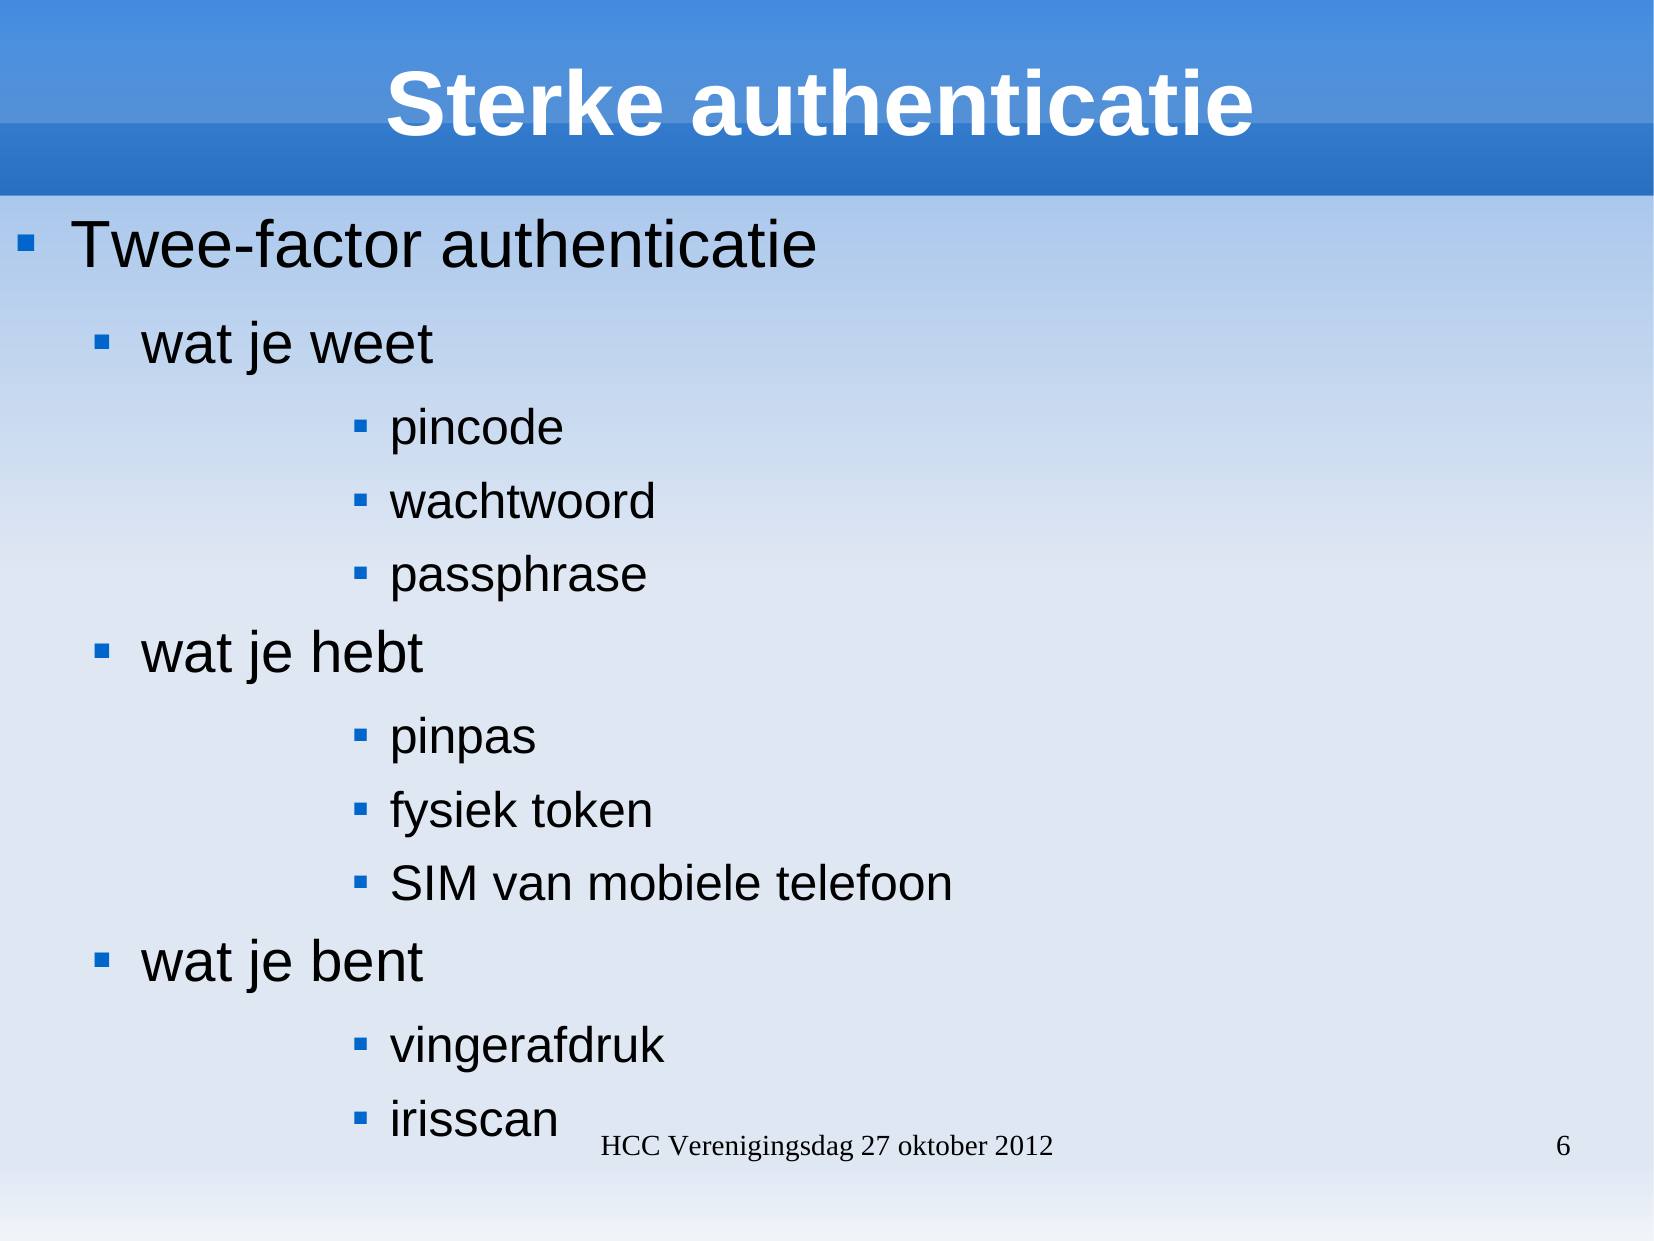

# Sterke authenticatie
Twee-factor authenticatie
wat je weet
pincode
wachtwoord
passphrase
wat je hebt
pinpas
fysiek token
SIM van mobiele telefoon
wat je bent
vingerafdruk
irisscan
HCC Verenigingsdag 27 oktober 2012
6